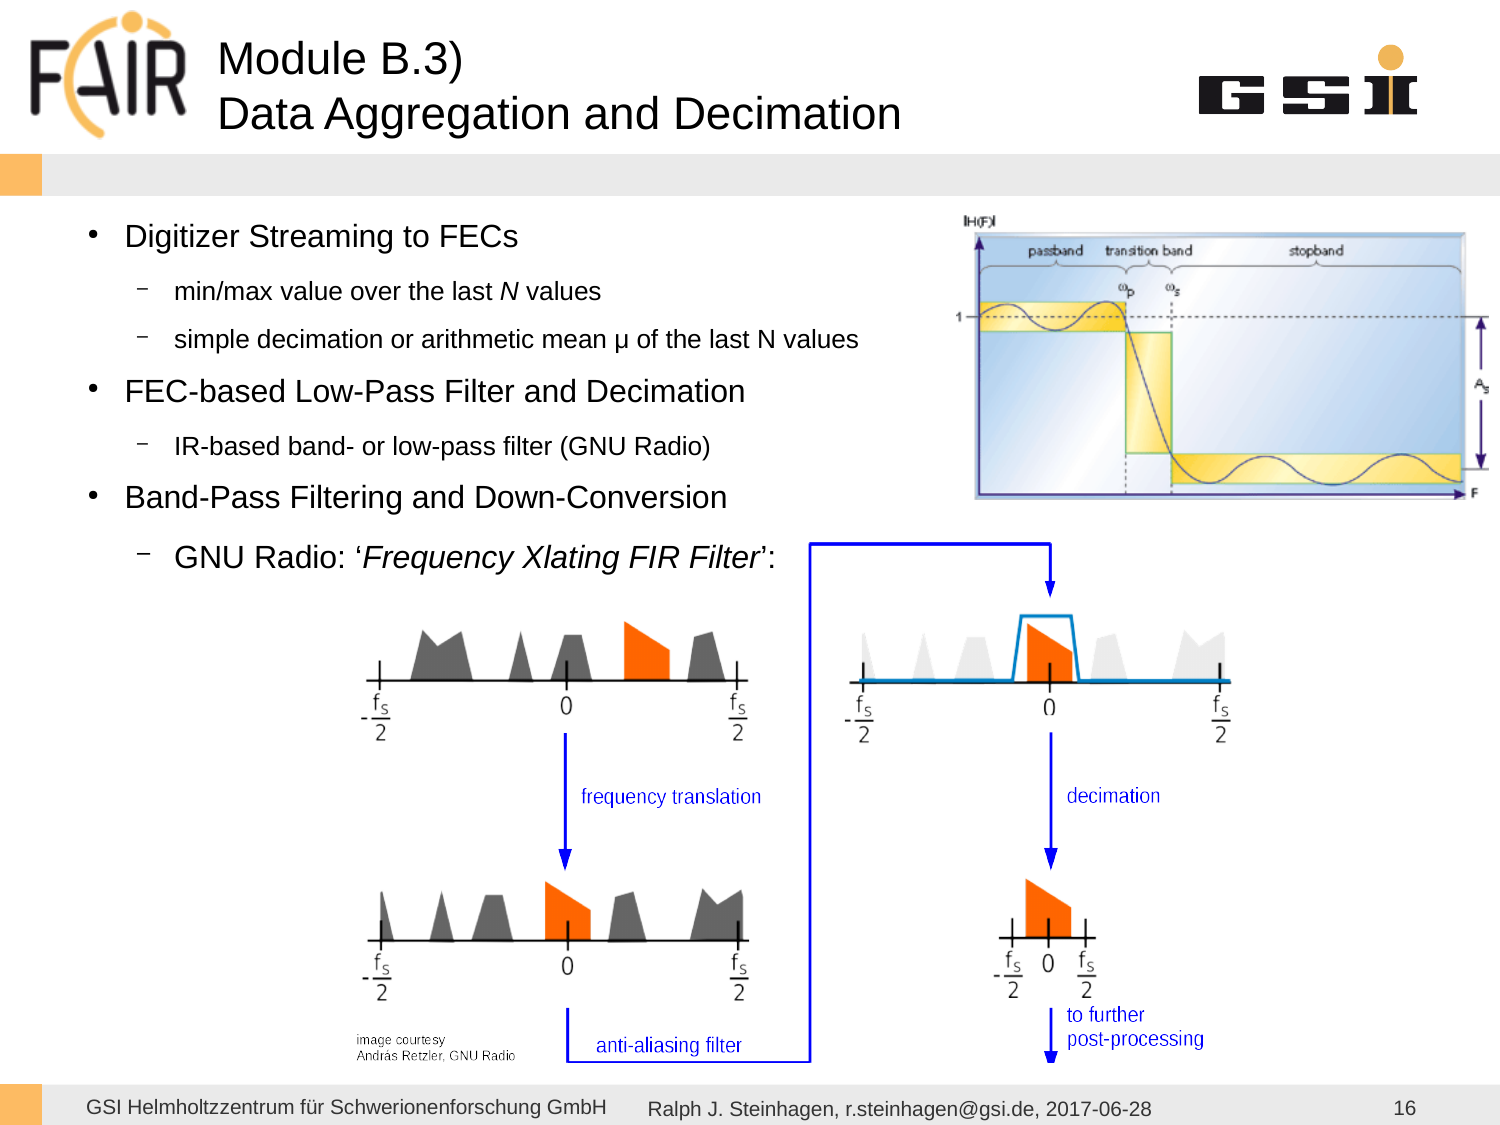

# Module B.3) Data Aggregation and Decimation
Digitizer Streaming to FECs
min/max value over the last N values
simple decimation or arithmetic mean μ of the last N values
FEC-based Low-Pass Filter and Decimation
IR-based band- or low-pass filter (GNU Radio)
Band-Pass Filtering and Down-Conversion
GNU Radio: ‘Frequency Xlating FIR Filter’: